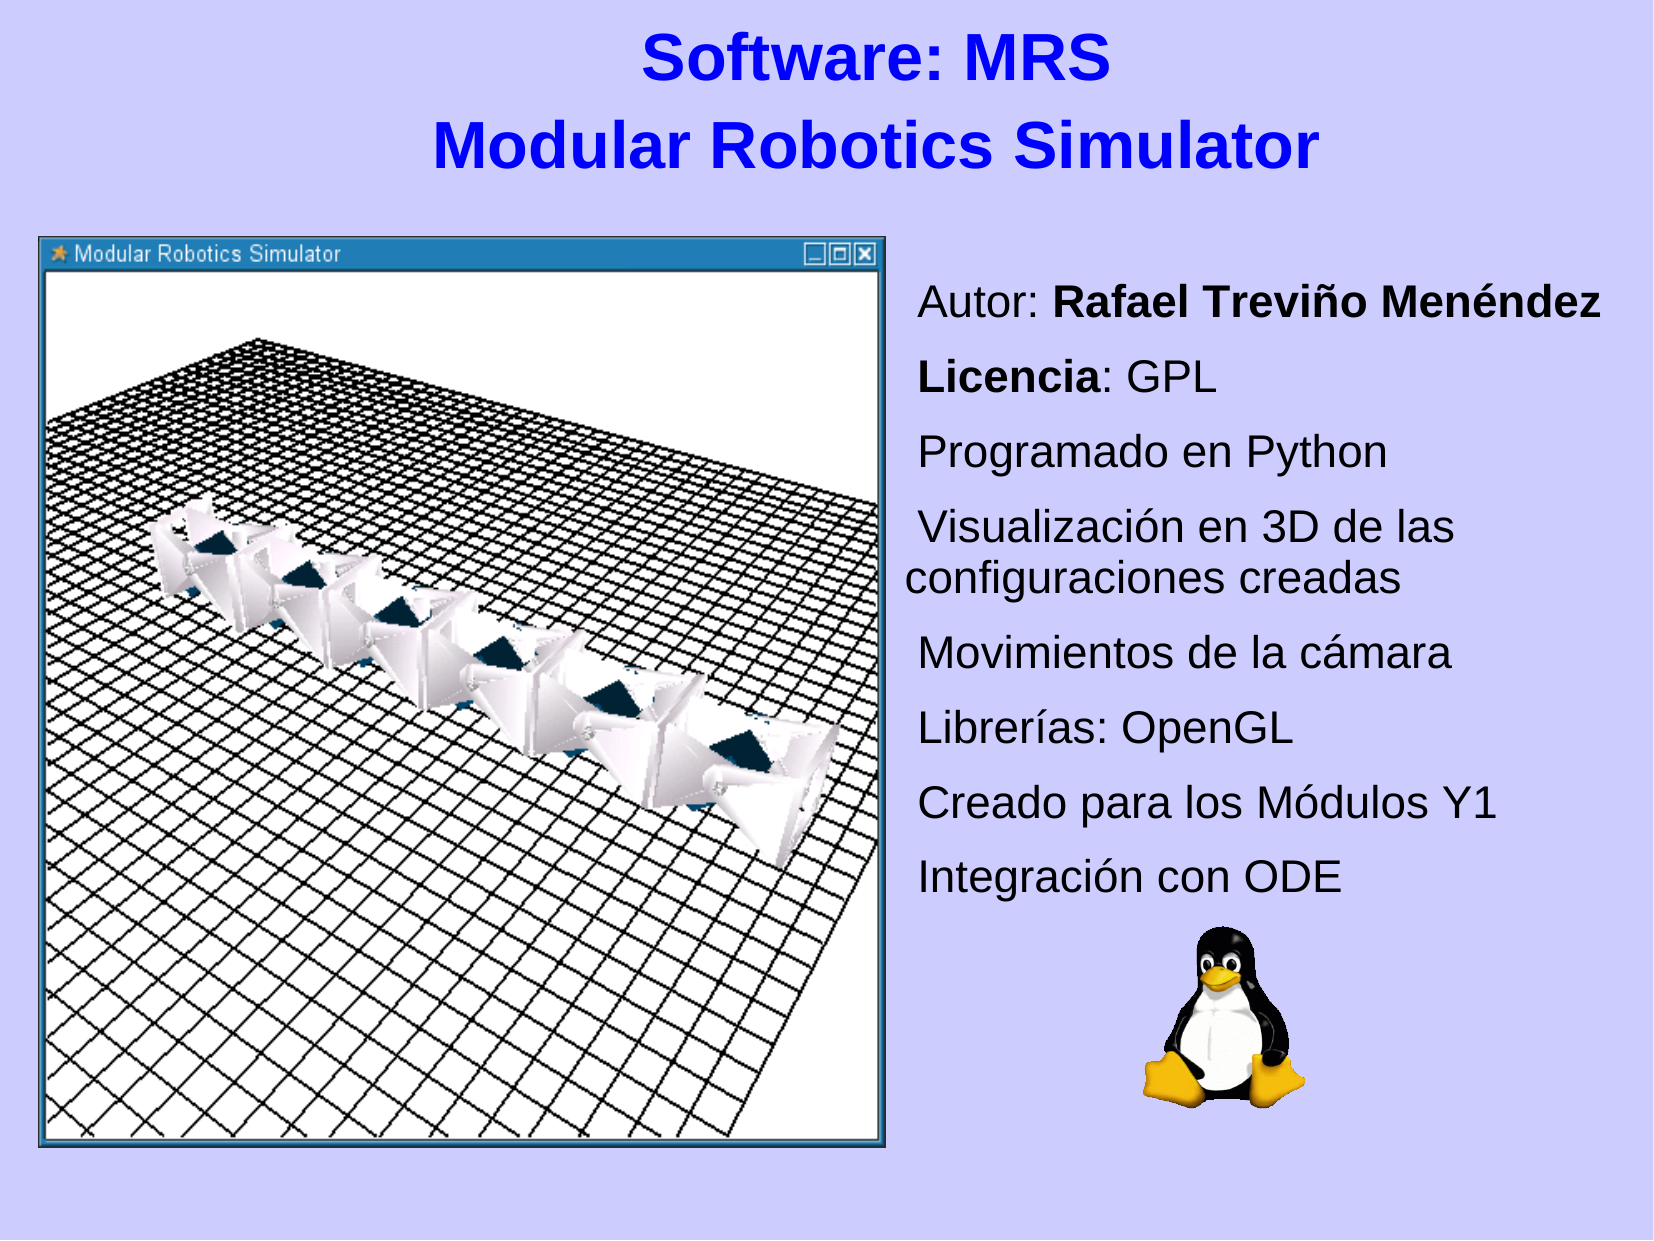

# Software: MRS Modular Robotics Simulator
 Autor: Rafael Treviño Menéndez
 Licencia: GPL
 Programado en Python
 Visualización en 3D de las configuraciones creadas
 Movimientos de la cámara
 Librerías: OpenGL
 Creado para los Módulos Y1
 Integración con ODE